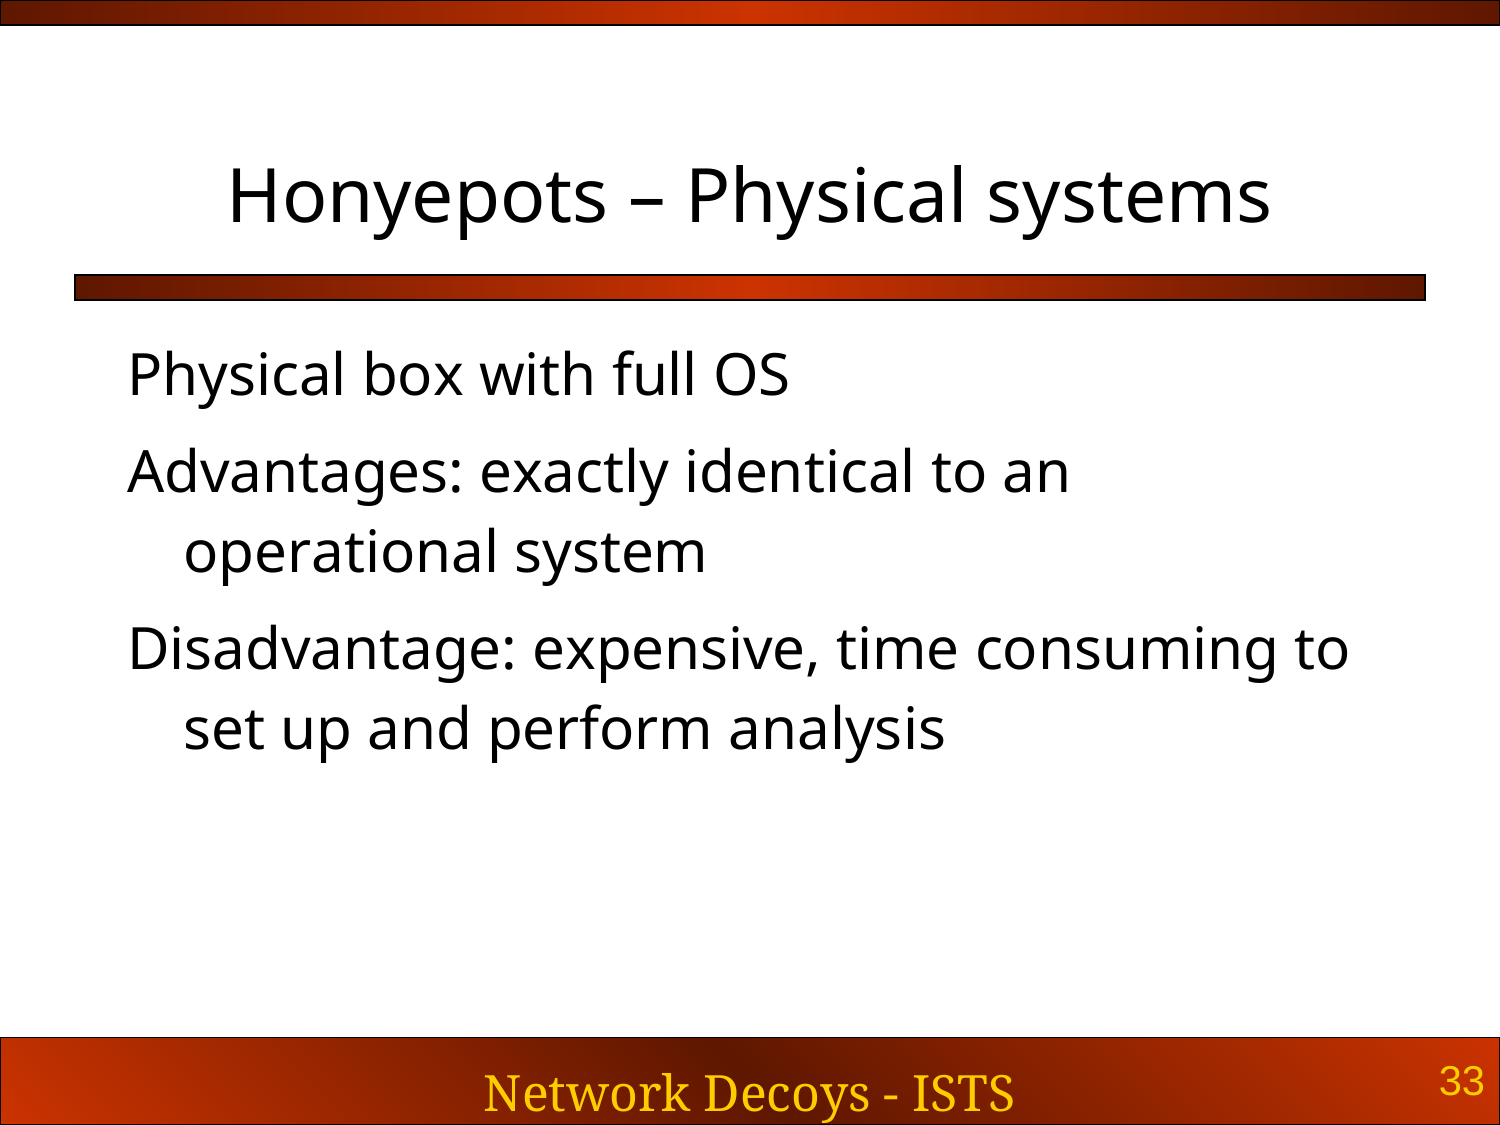

# Honyepots – Physical systems
Physical box with full OS
Advantages: exactly identical to an operational system
Disadvantage: expensive, time consuming to set up and perform analysis